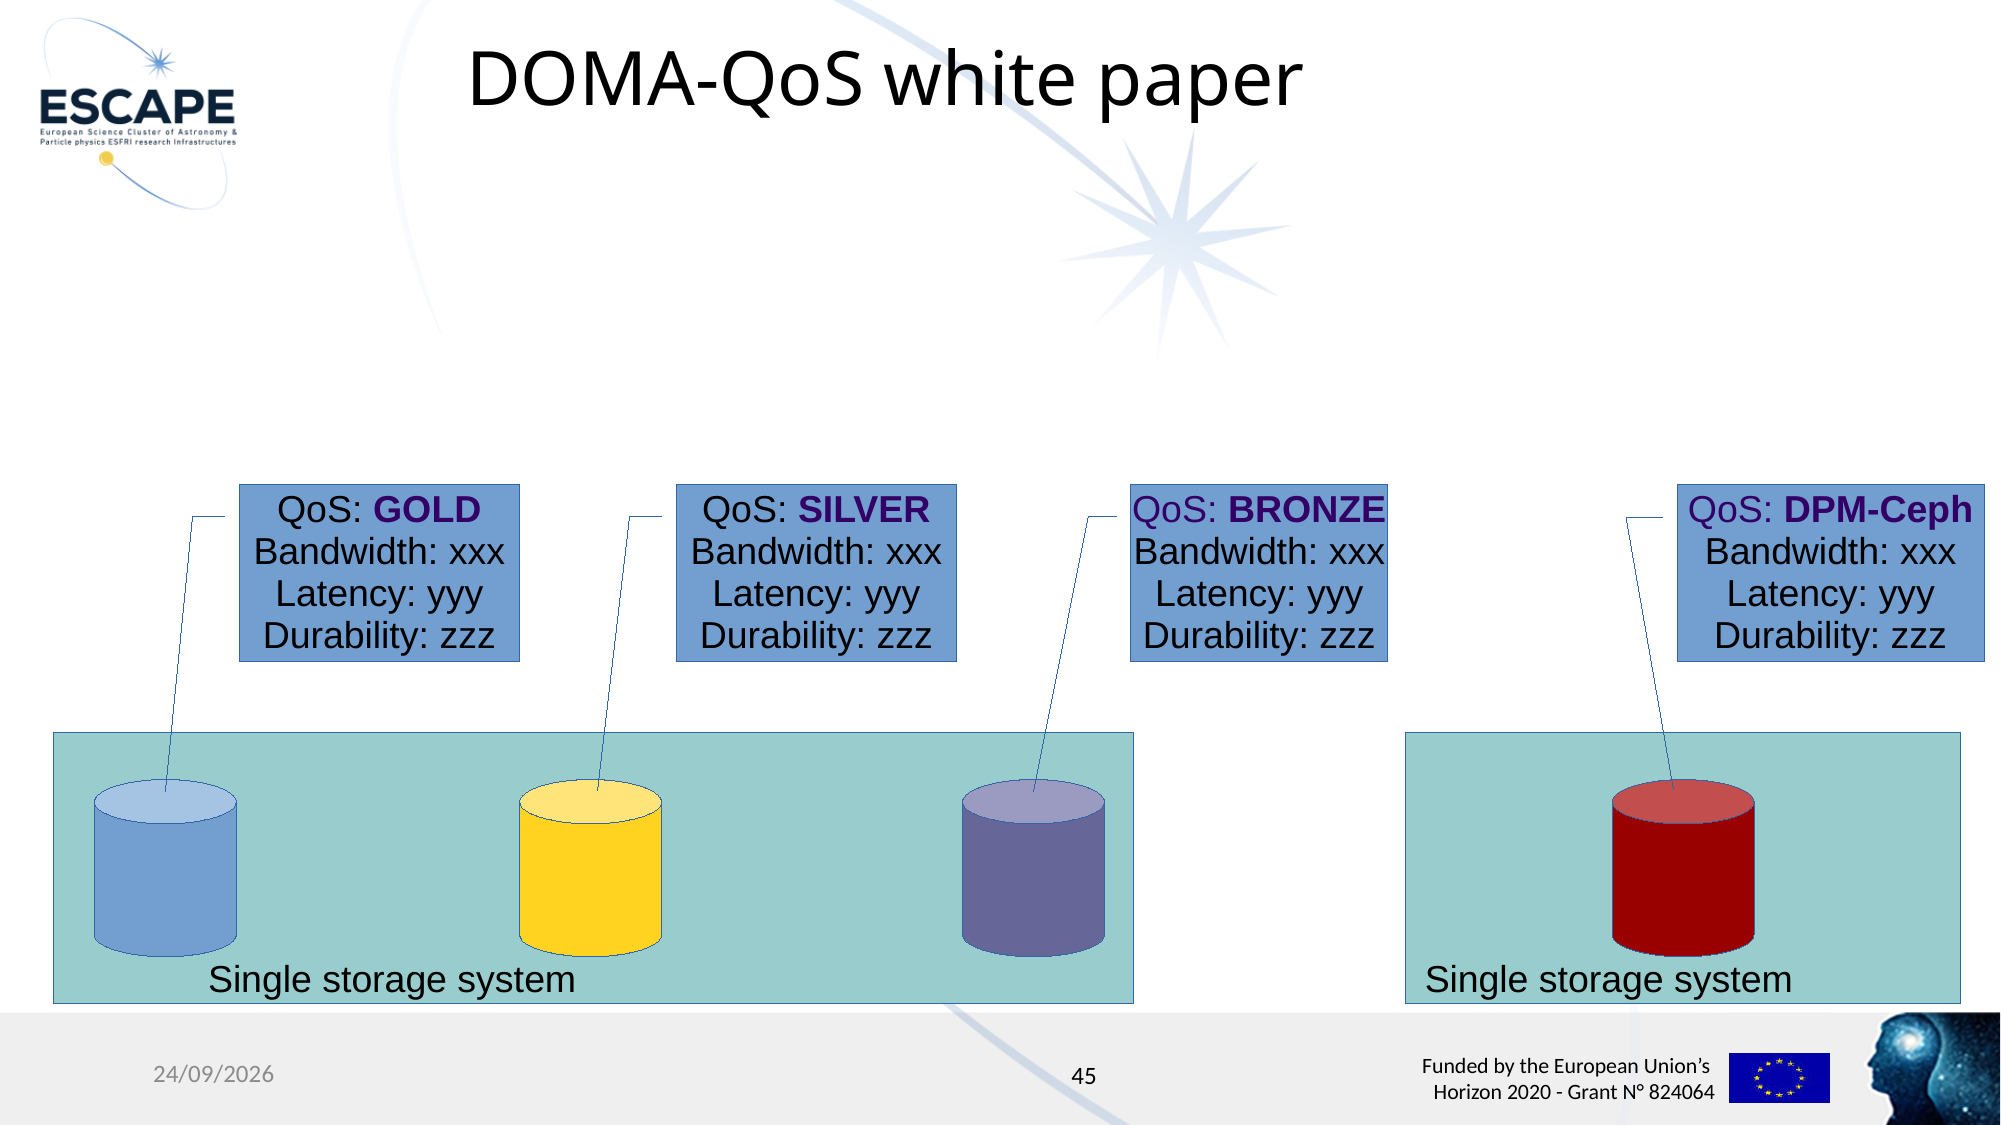

# DOMA-QoS white paper
QoS: GOLD
Bandwidth: xxx
Latency: yyy
Durability: zzz
QoS: SILVER
Bandwidth: xxx
Latency: yyy
Durability: zzz
QoS: BRONZE
Bandwidth: xxx
Latency: yyy
Durability: zzz
QoS: DPM-Ceph
Bandwidth: xxx
Latency: yyy
Durability: zzz
Single storage system
Single storage system